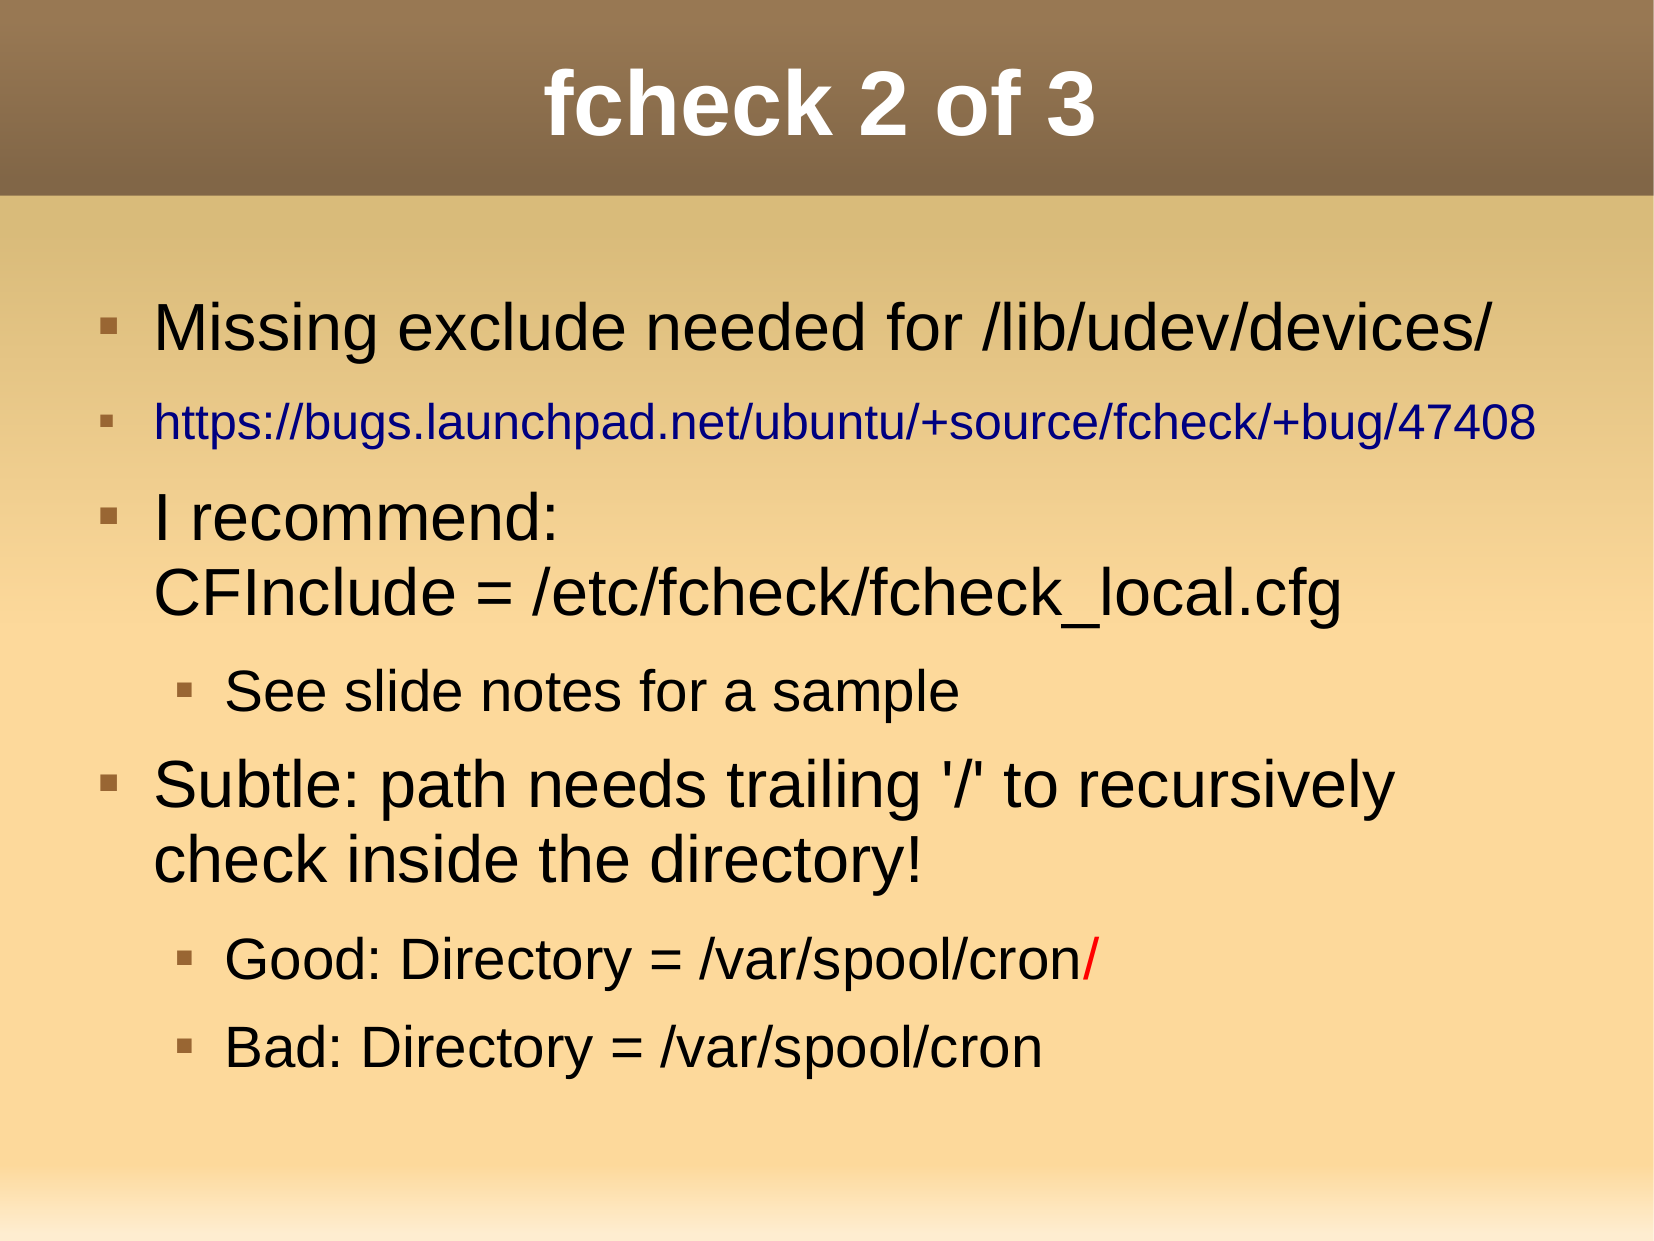

# fcheck 2 of 3
Missing exclude needed for /lib/udev/devices/
https://bugs.launchpad.net/ubuntu/+source/fcheck/+bug/47408
I recommend:
CFInclude = /etc/fcheck/fcheck_local.cfg
See slide notes for a sample
Subtle: path needs trailing '/' to recursively check inside the directory!
Good: Directory = /var/spool/cron/
Bad: Directory = /var/spool/cron